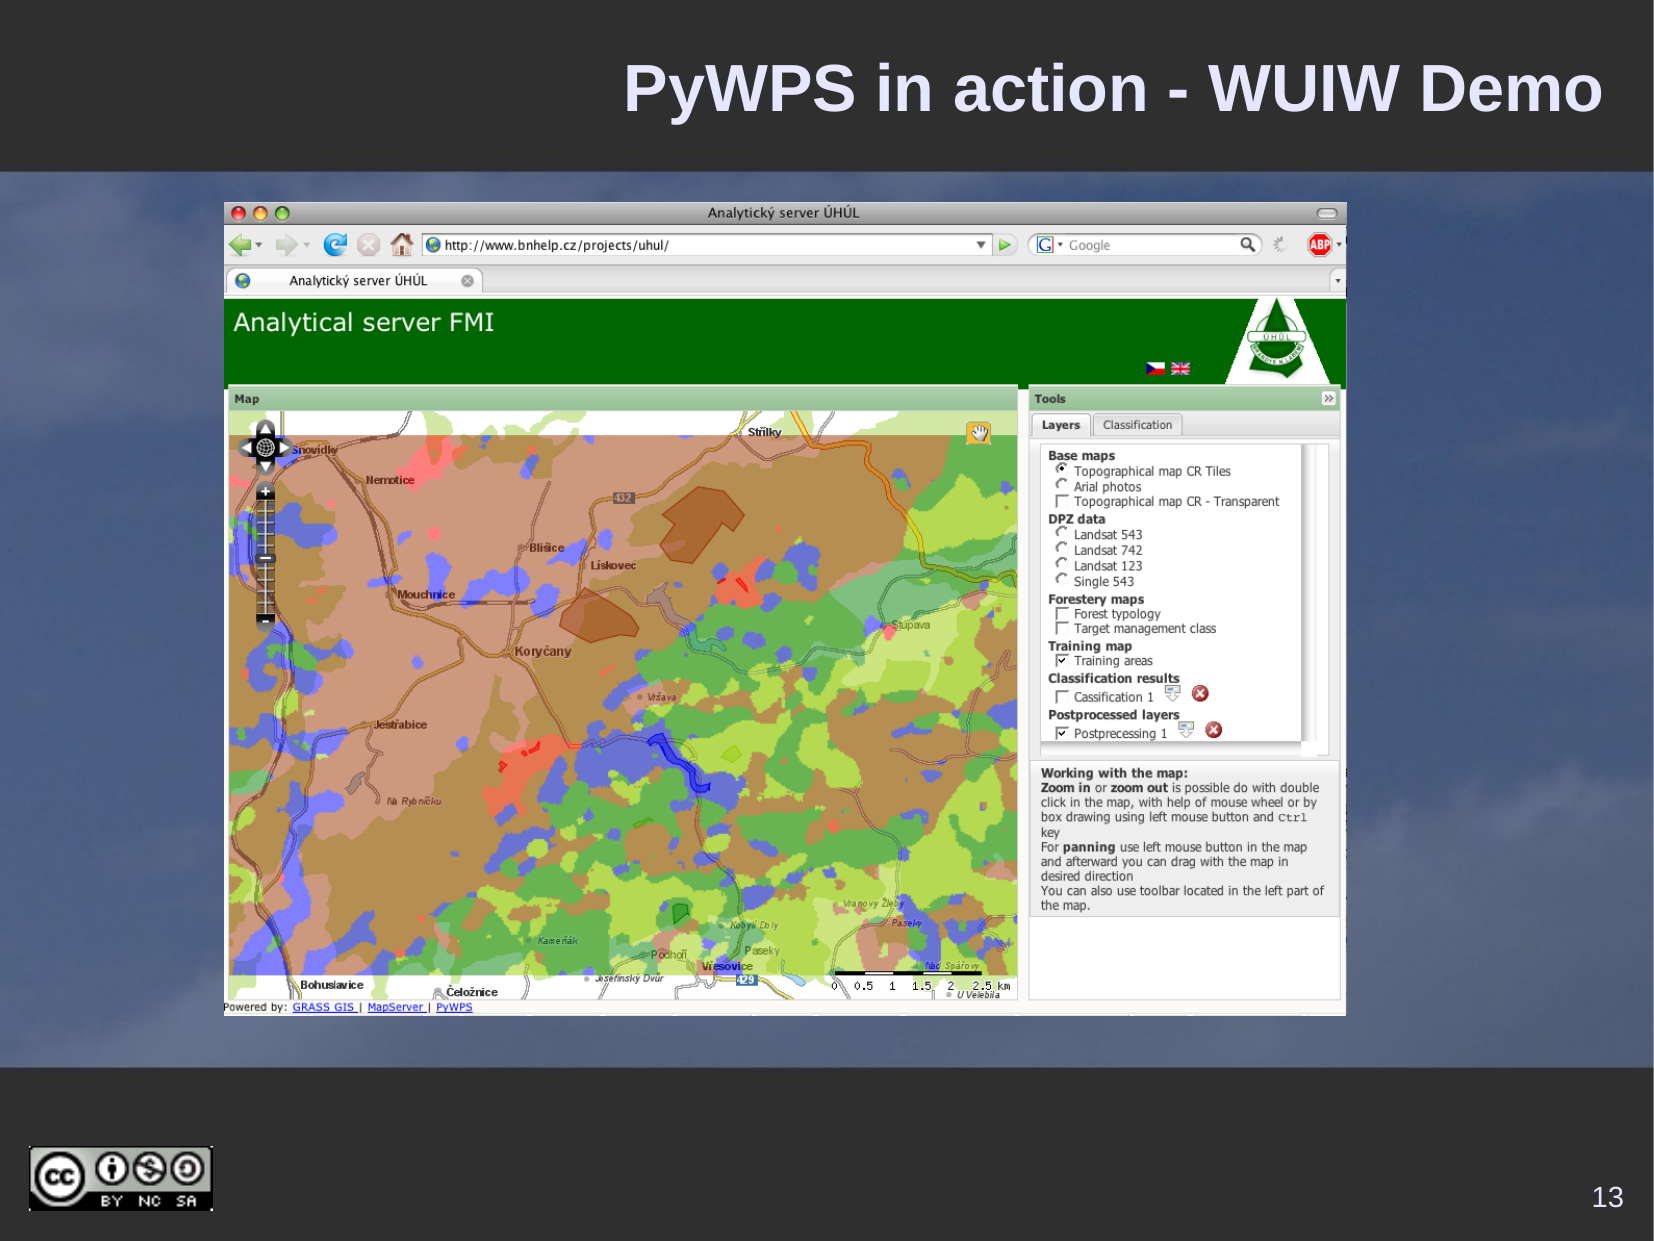

# PyWPS in action - WUIW Demo
2006-06-01
13